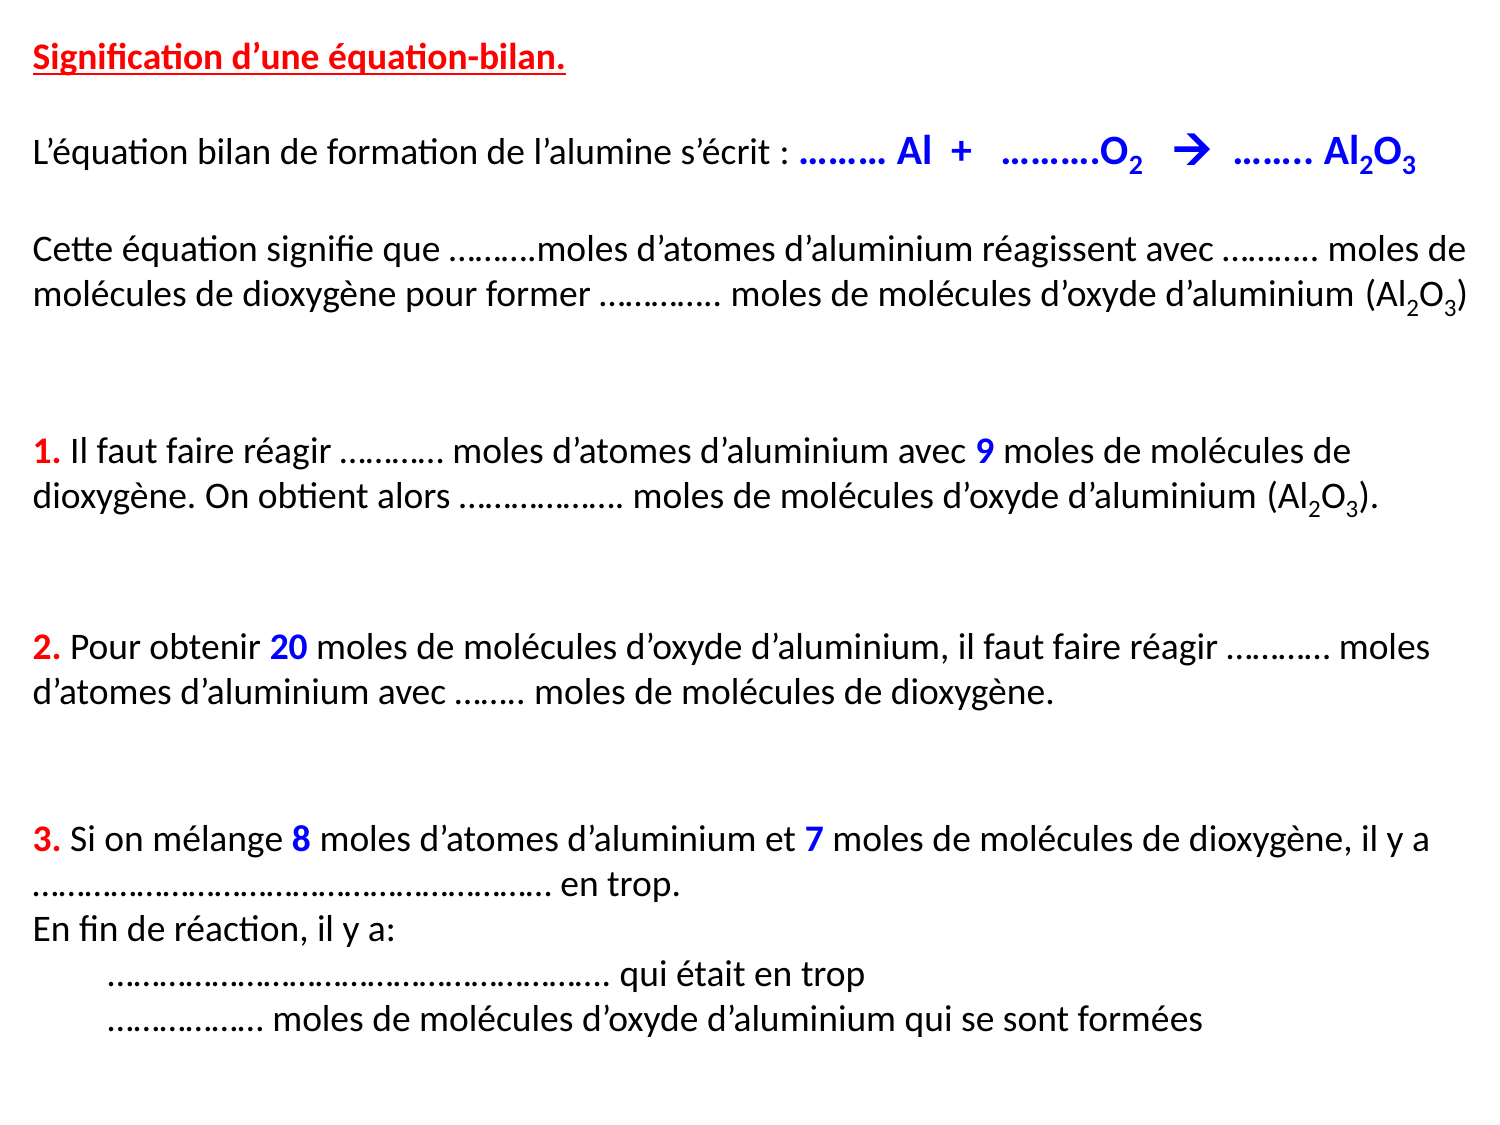

Signification d’une équation-bilan.
L’équation bilan de formation de l’alumine s’écrit : ……… Al + ……….O2  …….. Al2O3
Cette équation signifie que ……….moles d’atomes d’aluminium réagissent avec ……….. moles de molécules de dioxygène pour former ………….. moles de molécules d’oxyde d’aluminium (Al2O3)
1. Il faut faire réagir ………… moles d’atomes d’aluminium avec 9 moles de molécules de dioxygène. On obtient alors ………………. moles de molécules d’oxyde d’aluminium (Al2O3).
2. Pour obtenir 20 moles de molécules d’oxyde d’aluminium, il faut faire réagir ………… moles d’atomes d’aluminium avec …….. moles de molécules de dioxygène.
3. Si on mélange 8 moles d’atomes d’aluminium et 7 moles de molécules de dioxygène, il y a …………………………………………………… en trop.
En fin de réaction, il y a:
	…………………………………………………. qui était en trop
	……………… moles de molécules d’oxyde d’aluminium qui se sont formées